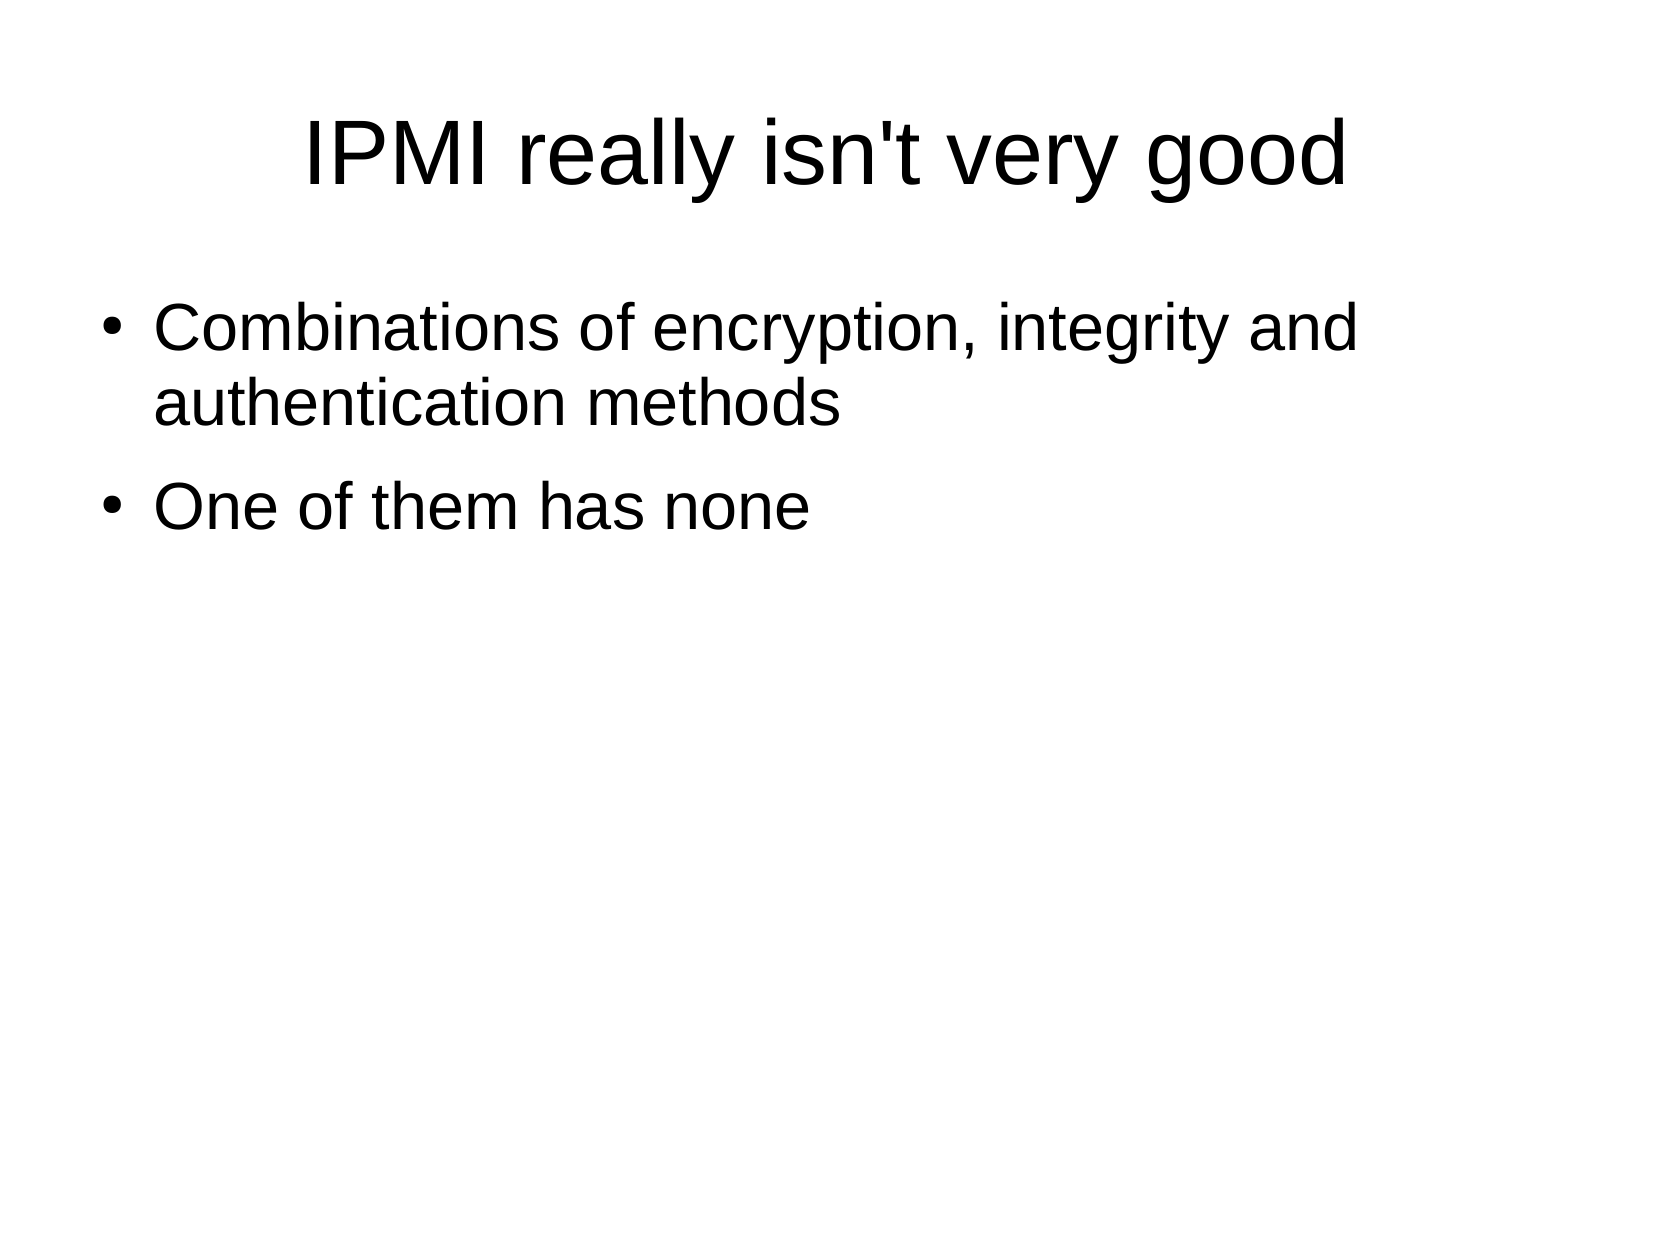

# IPMI really isn't very good
Combinations of encryption, integrity and authentication methods
One of them has none